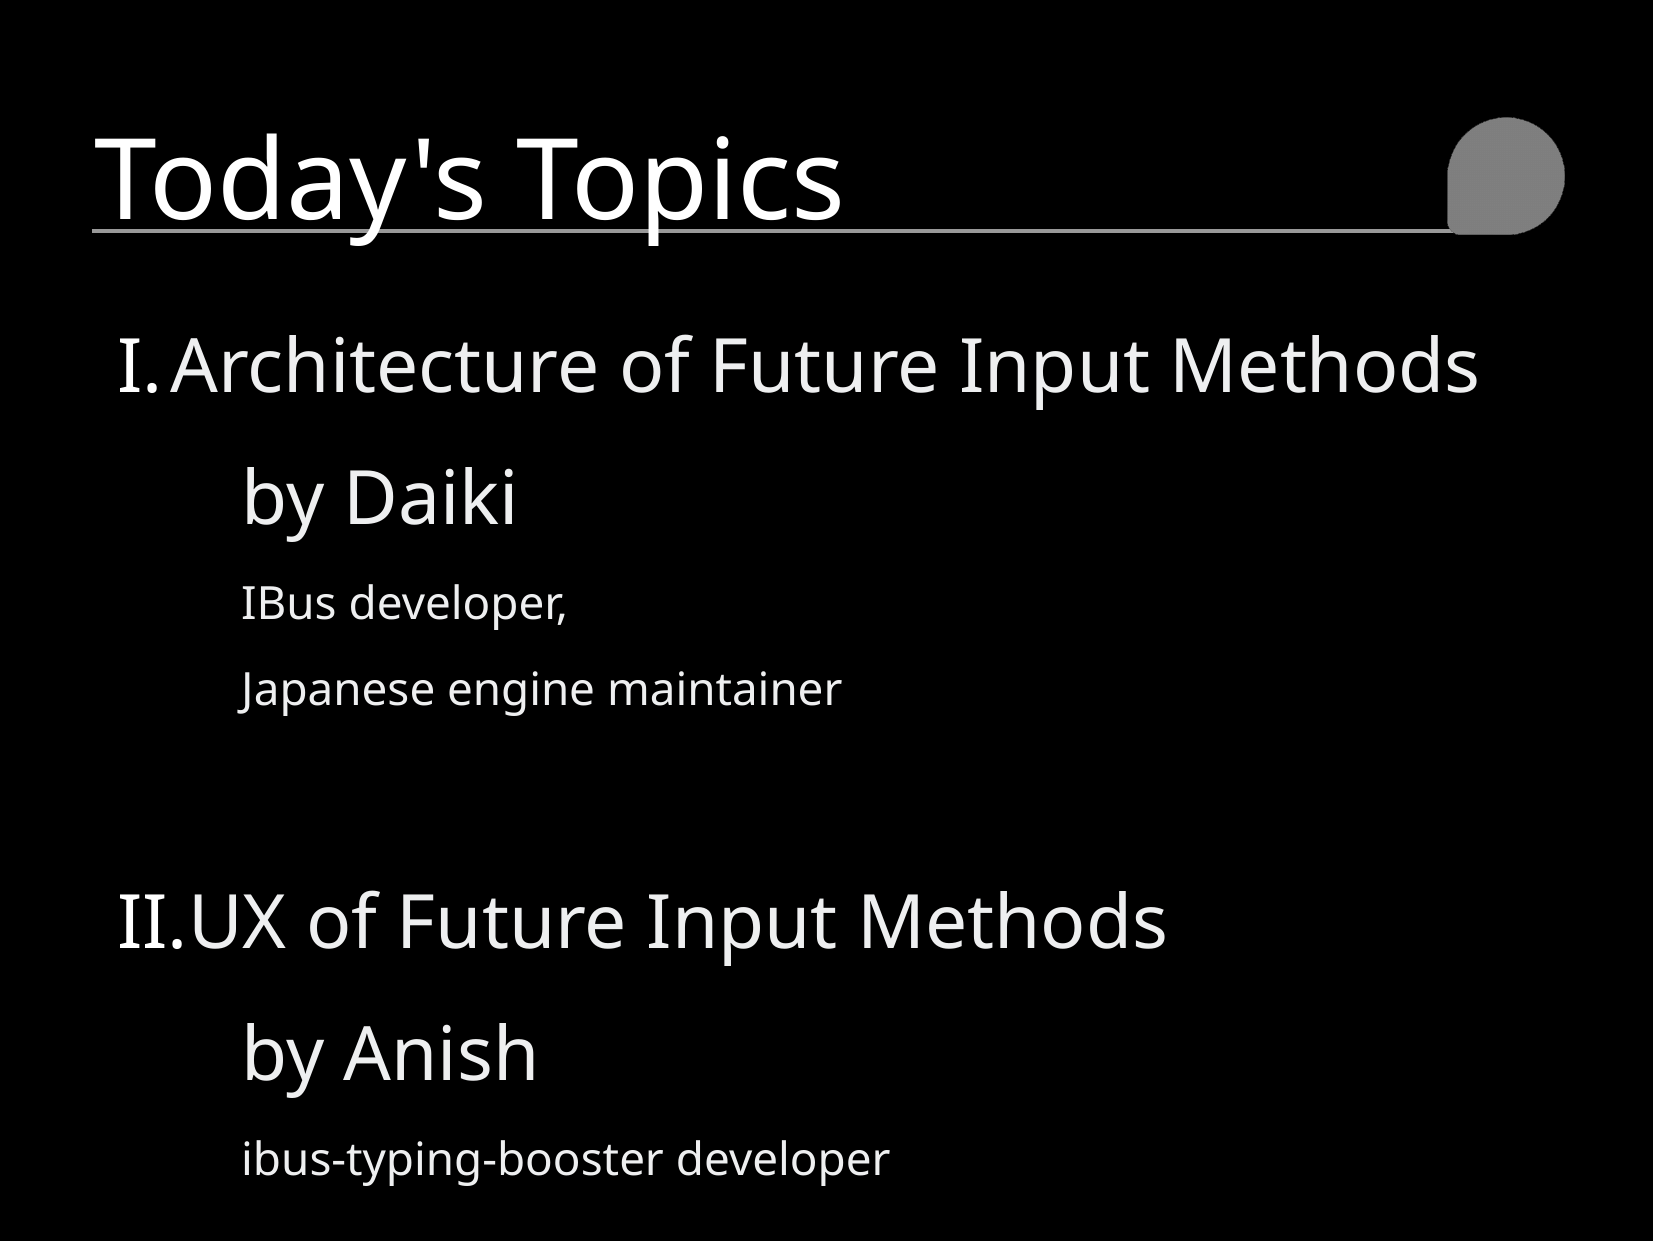

# Today's Topics
Architecture of Future Input Methods
by Daiki
IBus developer,
Japanese engine maintainer
UX of Future Input Methods
by Anish
ibus-typing-booster developer